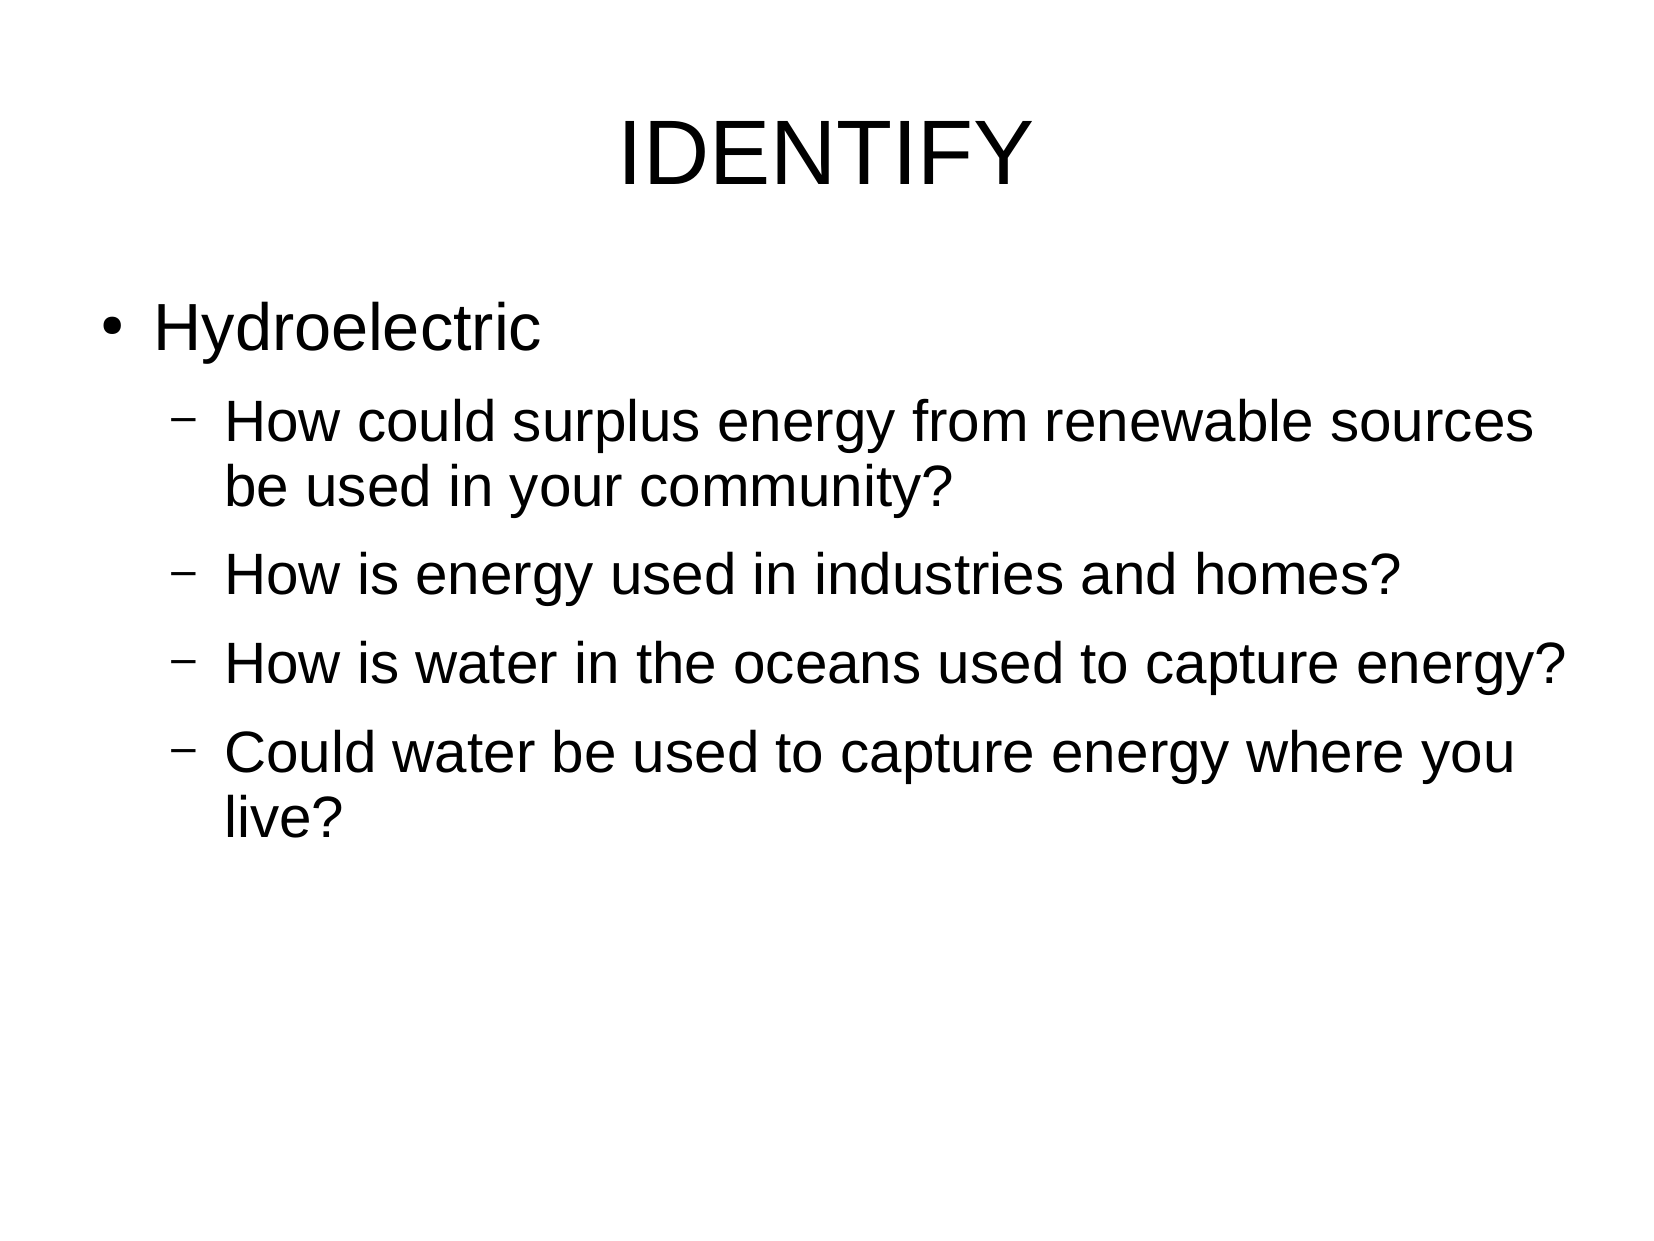

# IDENTIFY
Hydroelectric
How could surplus energy from renewable sources be used in your community?
How is energy used in industries and homes?
How is water in the oceans used to capture energy?
Could water be used to capture energy where you live?